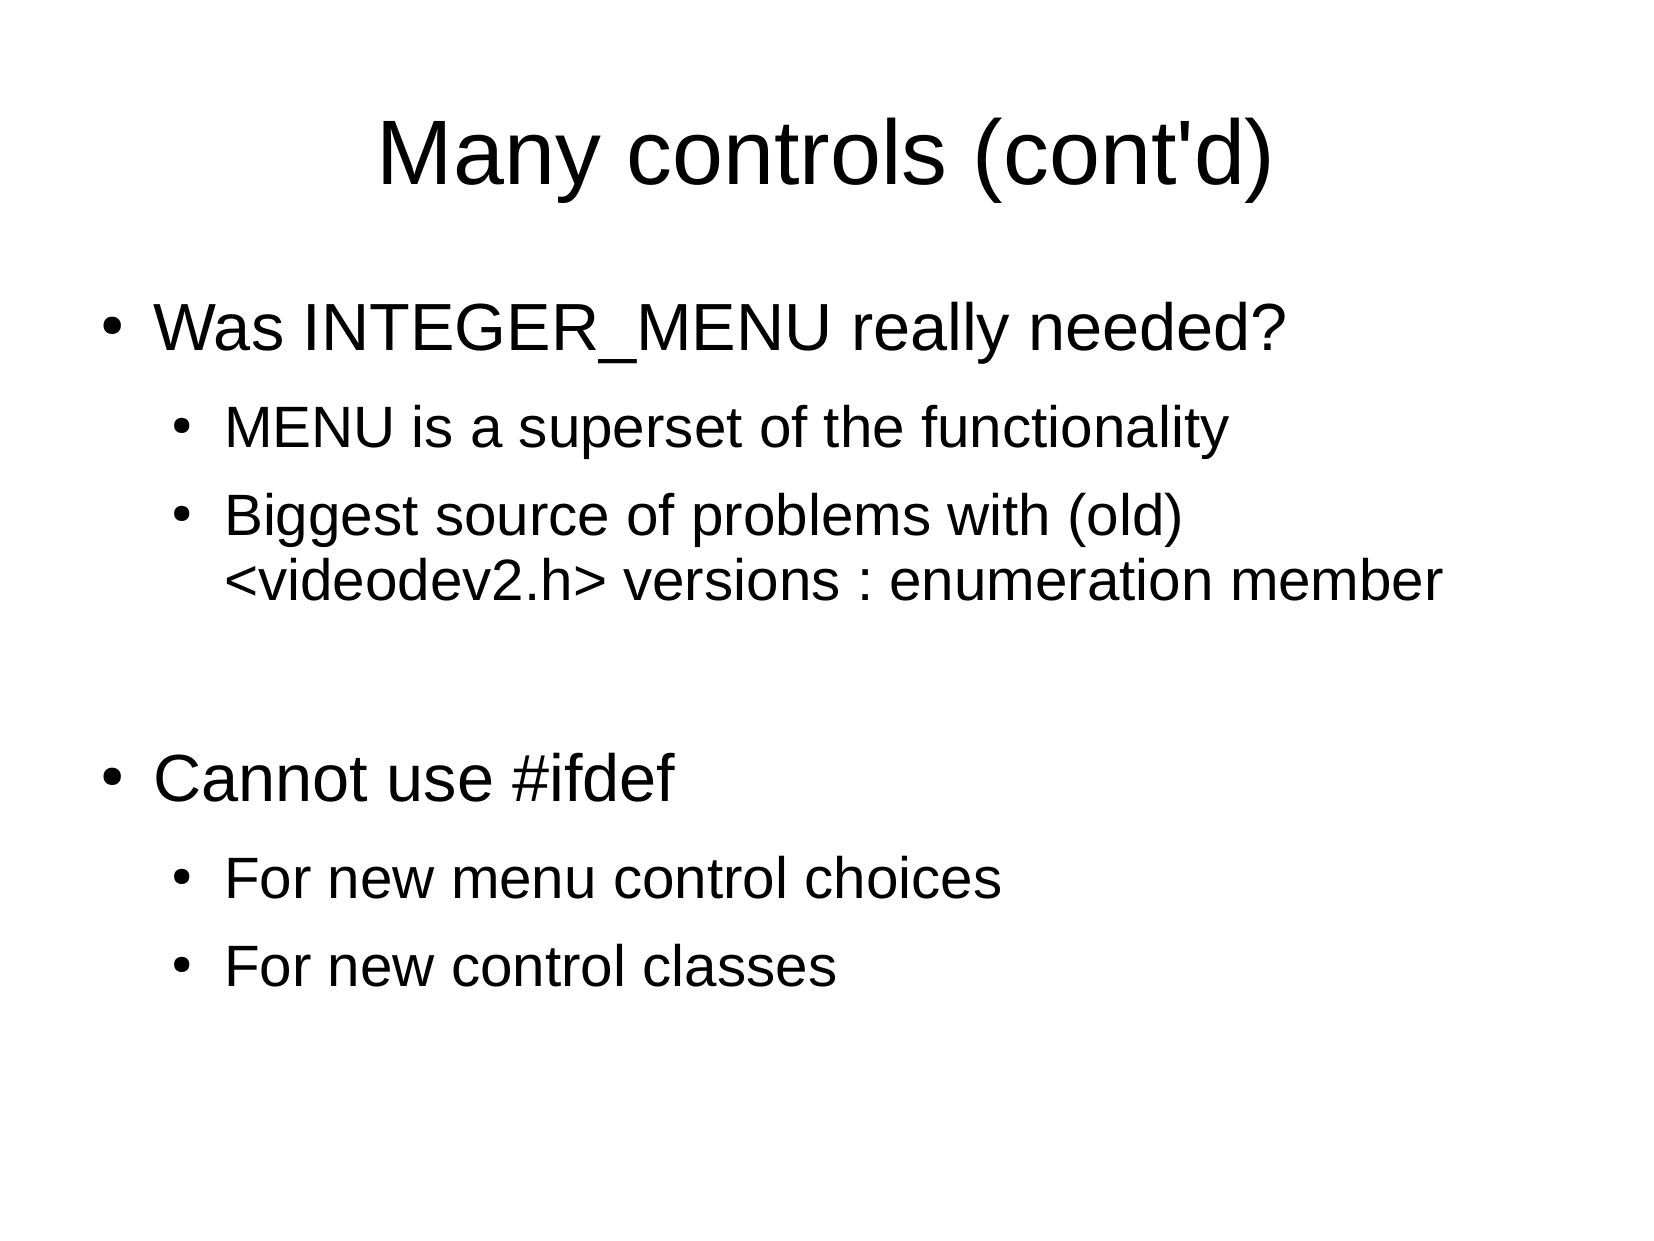

# Many controls (cont'd)
Was INTEGER_MENU really needed?
MENU is a superset of the functionality
Biggest source of problems with (old) <videodev2.h> versions : enumeration member
Cannot use #ifdef
For new menu control choices
For new control classes